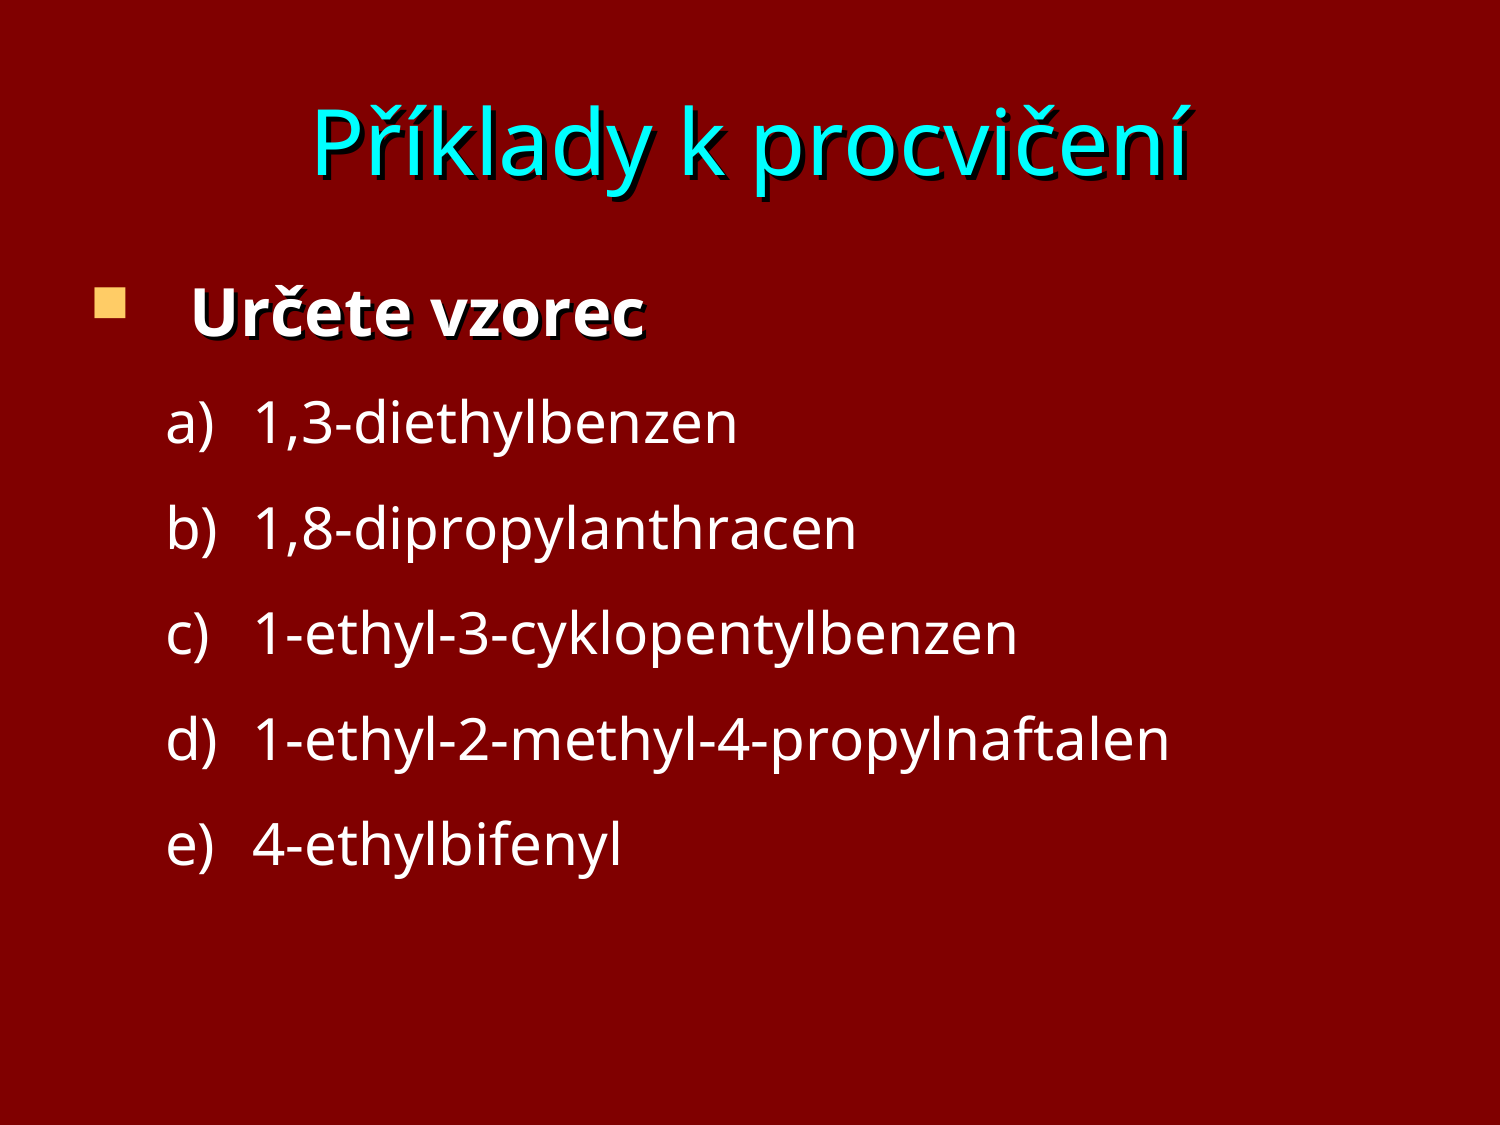

# Příklady k procvičení
Určete vzorec
1,3-diethylbenzen
1,8-dipropylanthracen
1-ethyl-3-cyklopentylbenzen
1-ethyl-2-methyl-4-propylnaftalen
4-ethylbifenyl